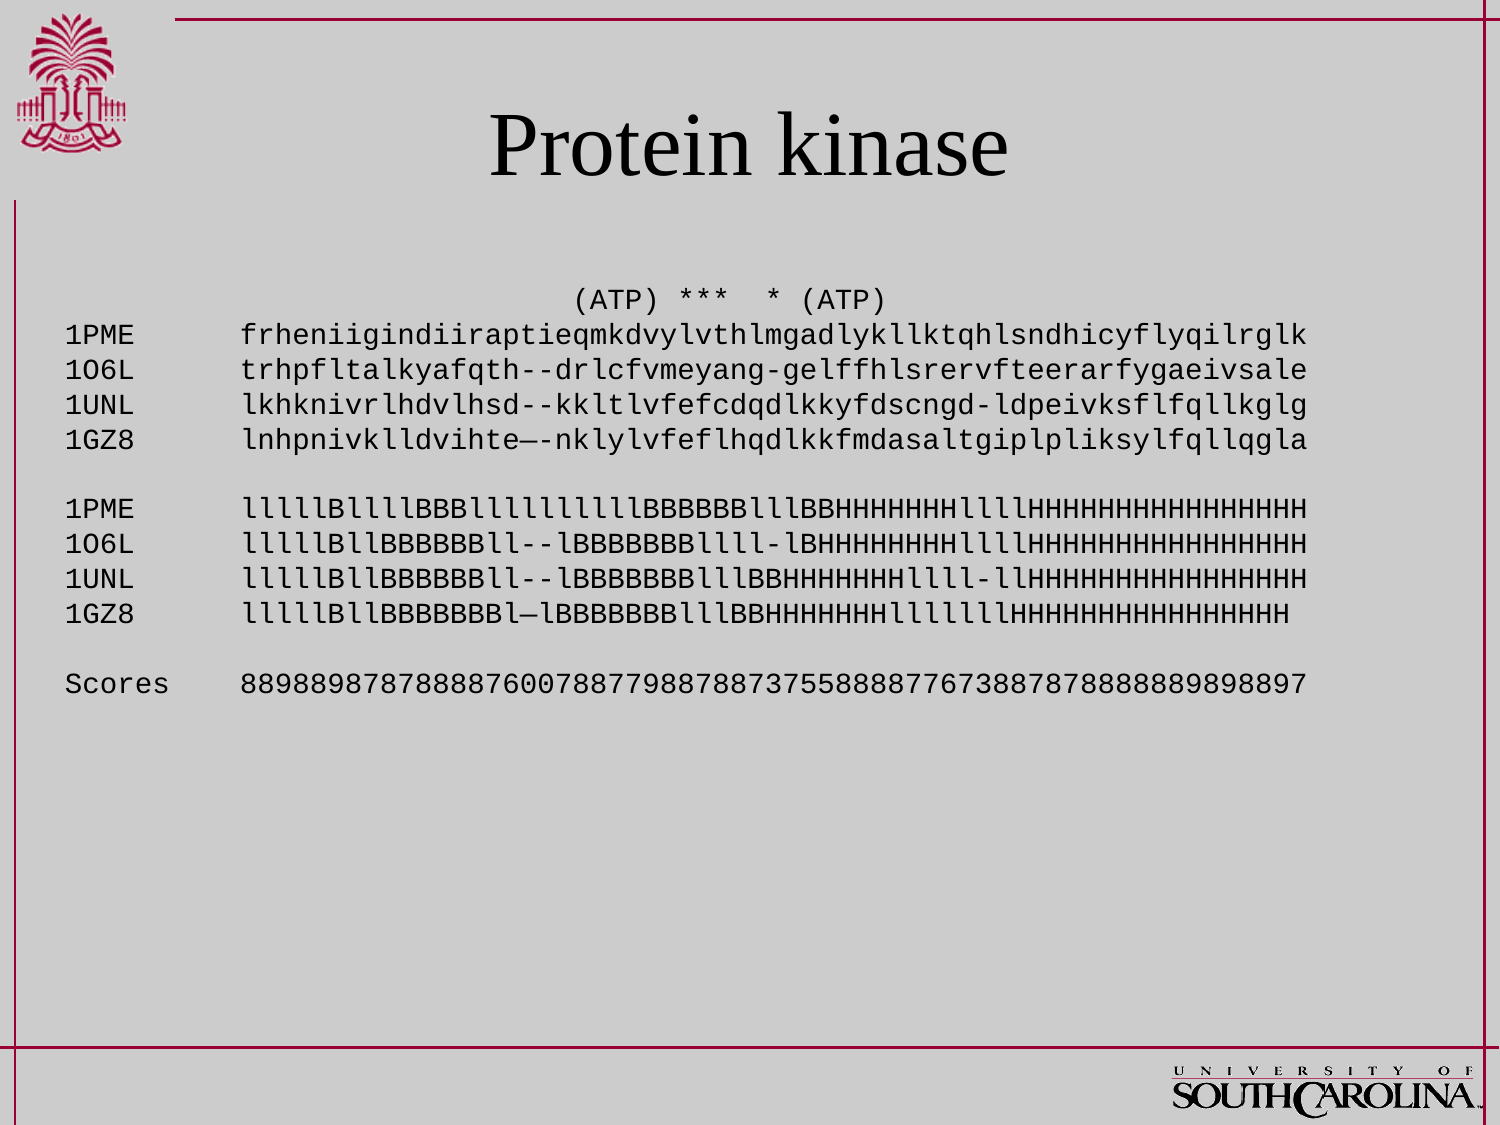

Protein kinase
 (ATP) *** * (ATP)‏
1PME frheniigindiiraptieqmkdvylvthlmgadlykllktqhlsndhicyflyqilrglk
1O6L trhpfltalkyafqth--drlcfvmeyang-gelffhlsrervfteerarfygaeivsale
1UNL lkhknivrlhdvlhsd--kkltlvfefcdqdlkkyfdscngd-ldpeivksflfqllkglg
1GZ8 lnhpnivklldvihte—-nklylvfeflhqdlkkfmdasaltgiplpliksylfqllqgla
1PME lllllBllllBBBllllllllllBBBBBBlllBBHHHHHHHllllHHHHHHHHHHHHHHHH
1O6L lllllBllBBBBBBll--lBBBBBBBllll-lBHHHHHHHHllllHHHHHHHHHHHHHHHH
1UNL lllllBllBBBBBBll--lBBBBBBBlllBBHHHHHHHllll-llHHHHHHHHHHHHHHHH
1GZ8 lllllBllBBBBBBBl—lBBBBBBBlllBBHHHHHHHlllllllHHHHHHHHHHHHHHHH
Scores 8898898787888876007887798878873755888877673887878888889898897